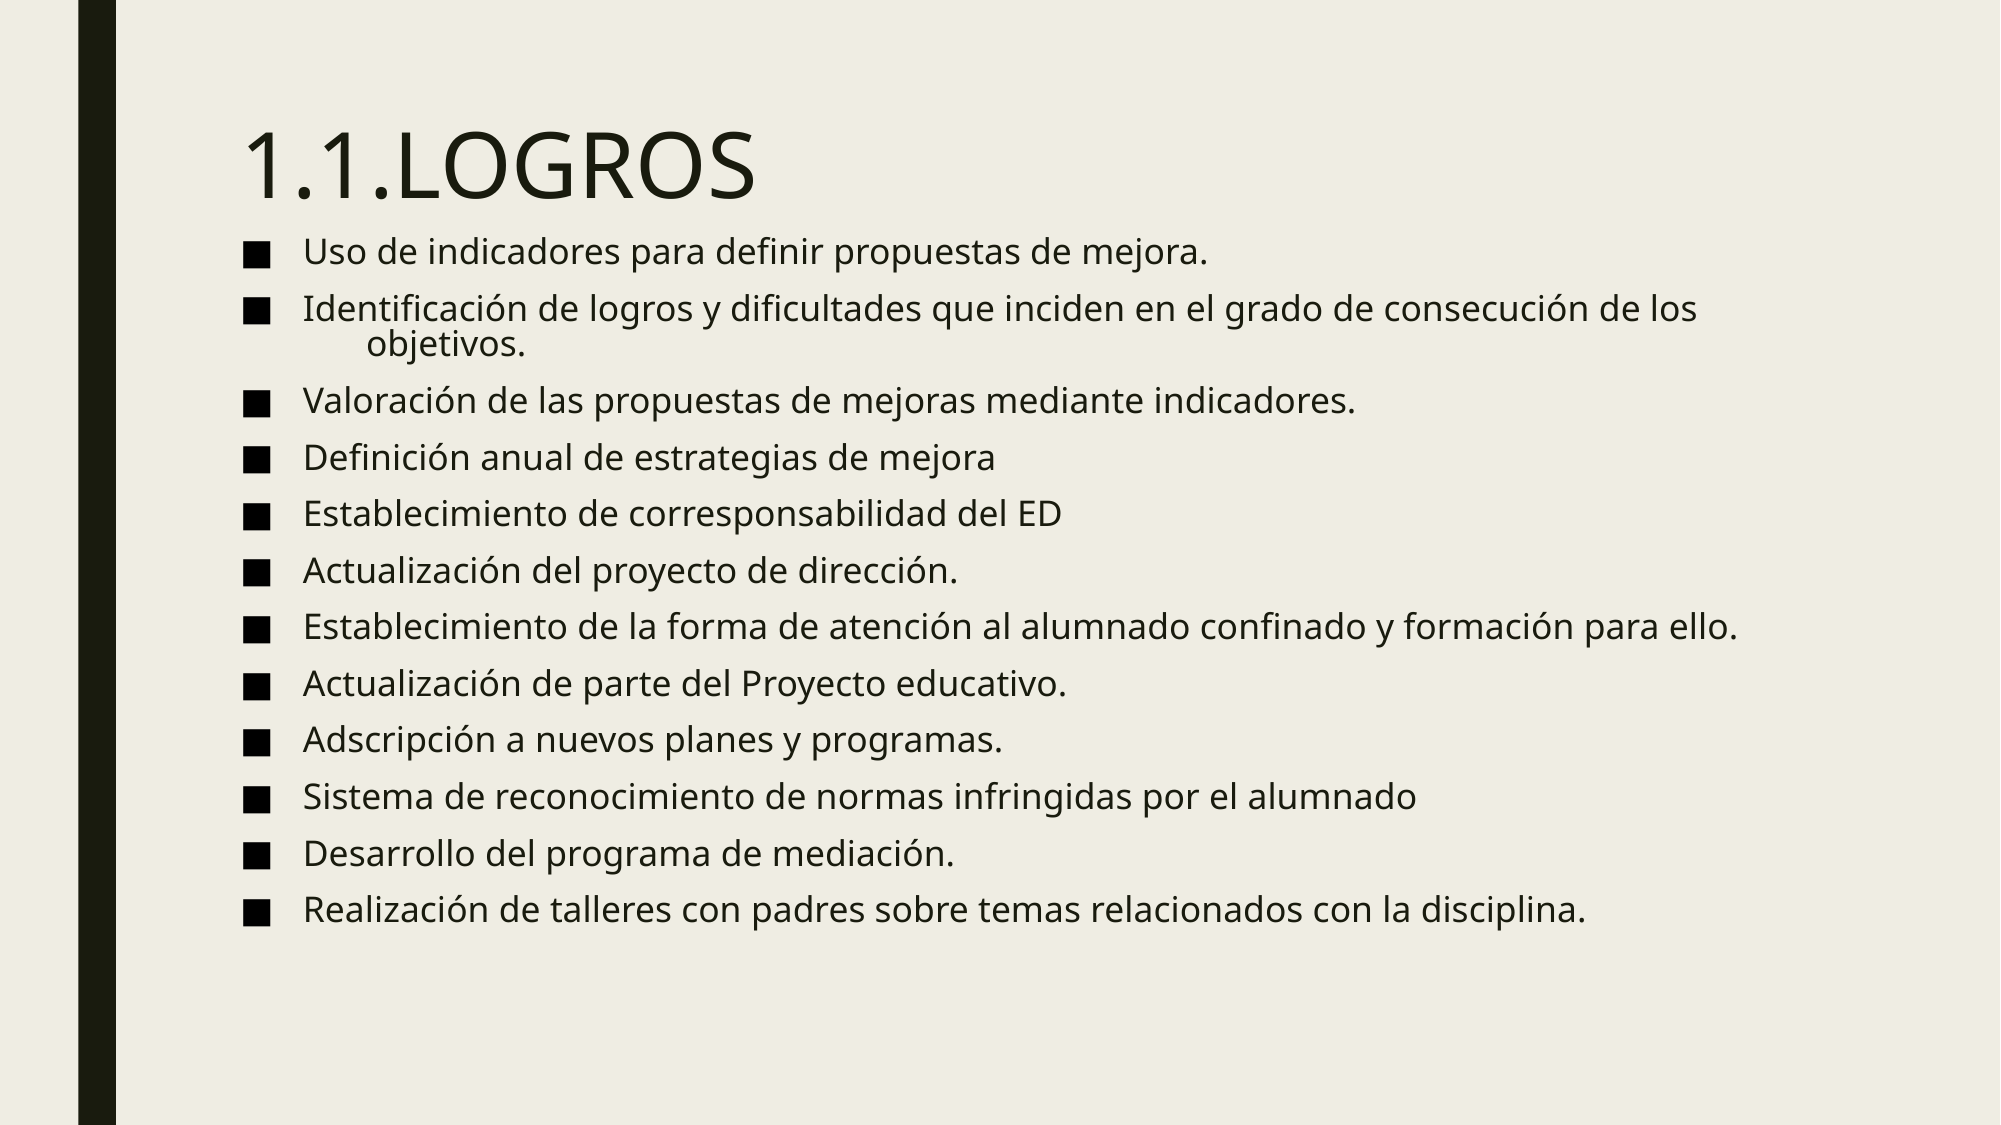

# 1.1.LOGROS
Uso de indicadores para definir propuestas de mejora.
Identificación de logros y dificultades que inciden en el grado de consecución de los objetivos.
Valoración de las propuestas de mejoras mediante indicadores.
Definición anual de estrategias de mejora
Establecimiento de corresponsabilidad del ED
Actualización del proyecto de dirección.
Establecimiento de la forma de atención al alumnado confinado y formación para ello.
Actualización de parte del Proyecto educativo.
Adscripción a nuevos planes y programas.
Sistema de reconocimiento de normas infringidas por el alumnado
Desarrollo del programa de mediación.
Realización de talleres con padres sobre temas relacionados con la disciplina.